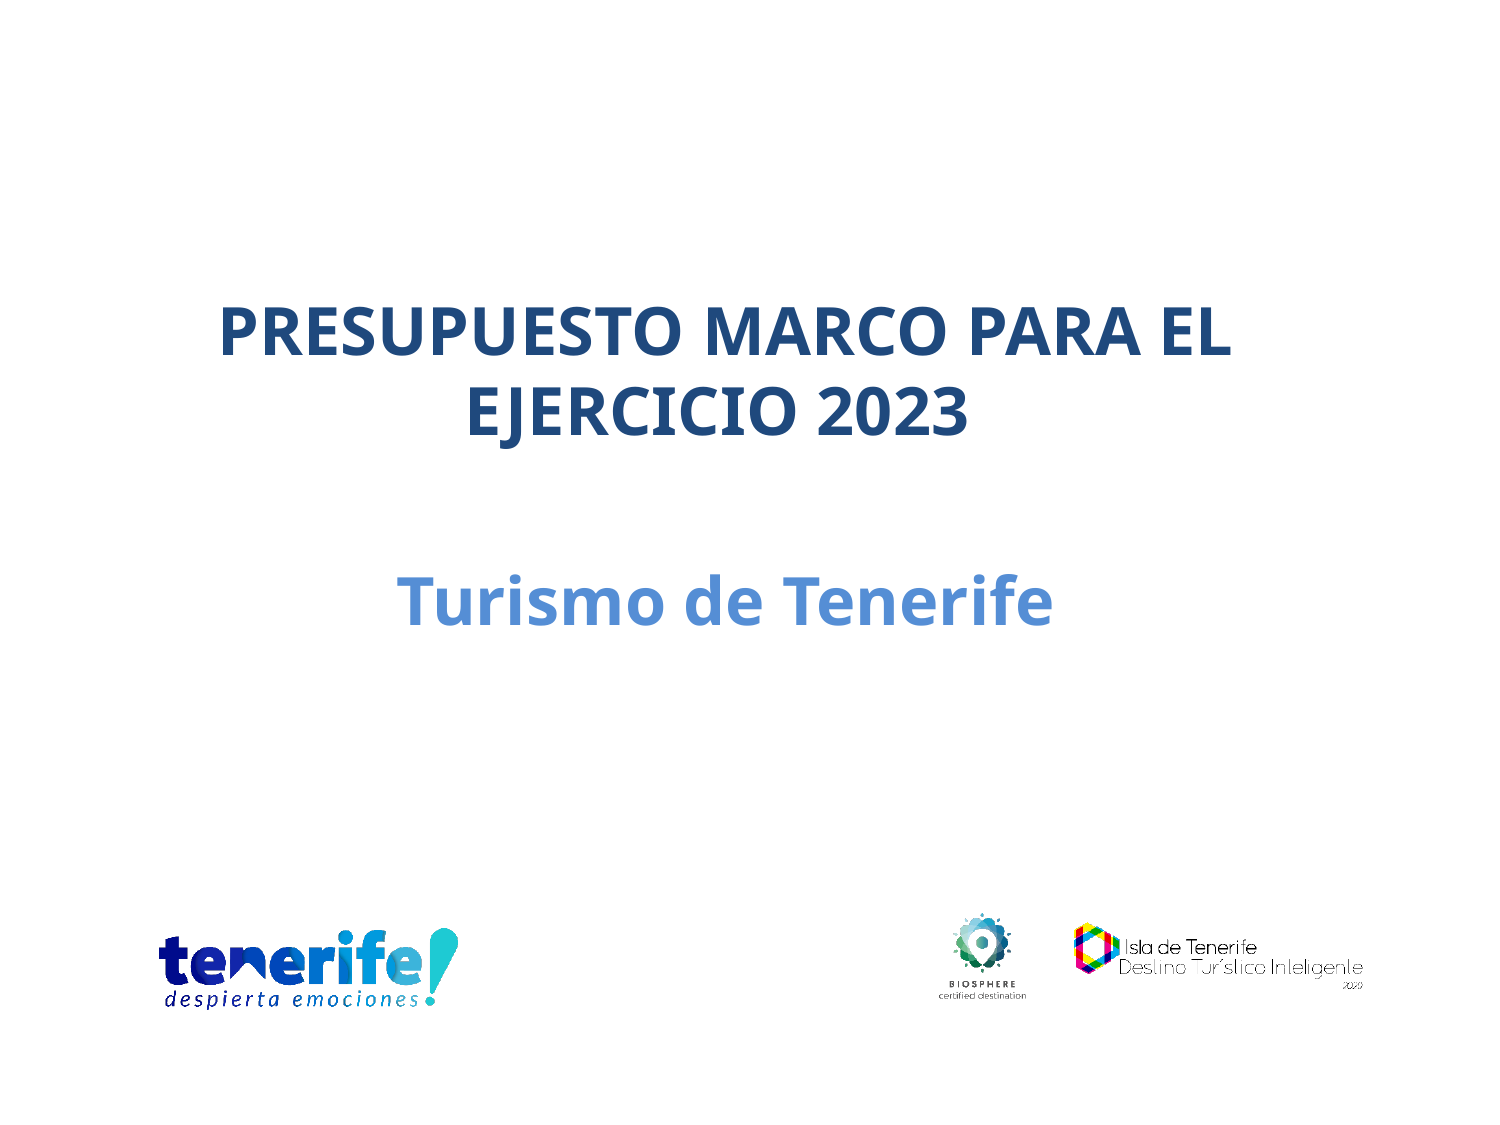

PRESUPUESTO MARCO PARA EL EJERCICIO 2023
Turismo de Tenerife